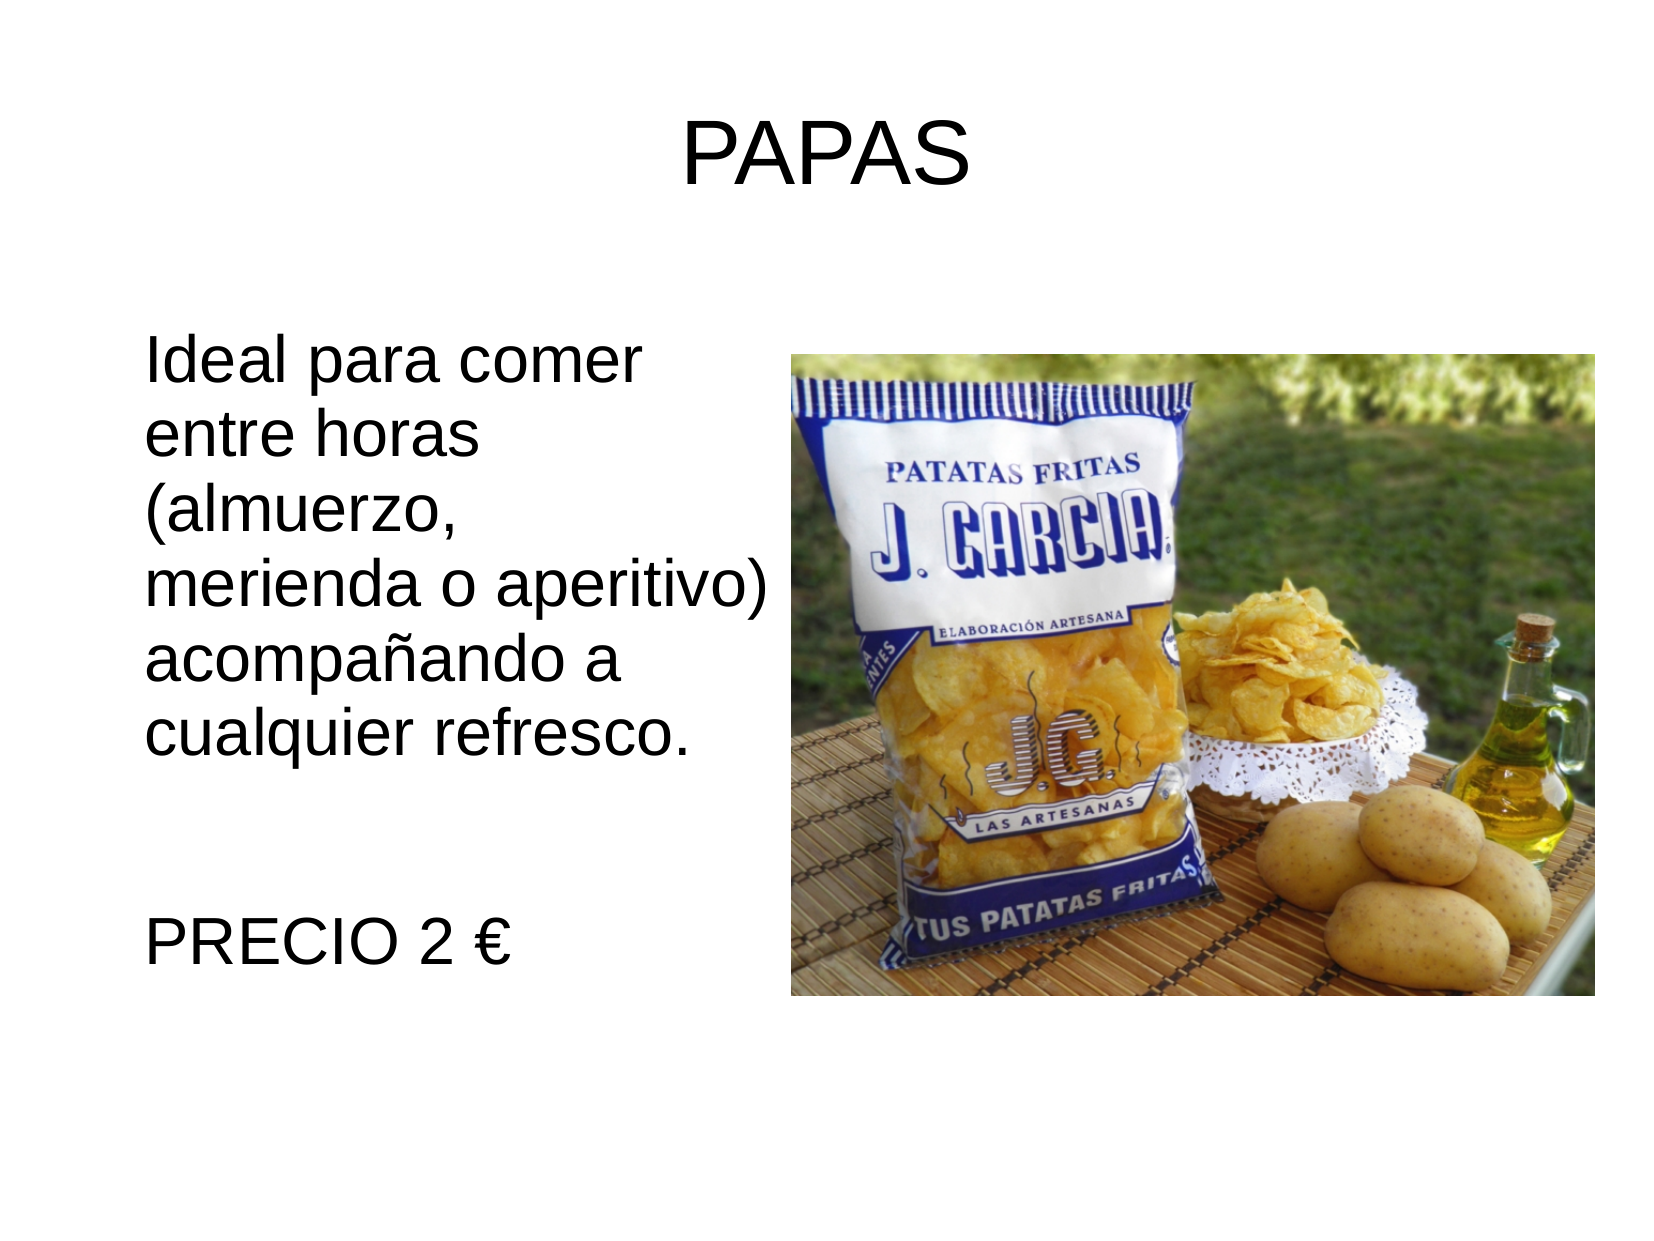

# PAPAS
Ideal para comer entre horas (almuerzo, merienda o aperitivo) acompañando a cualquier refresco.
PRECIO 2 €